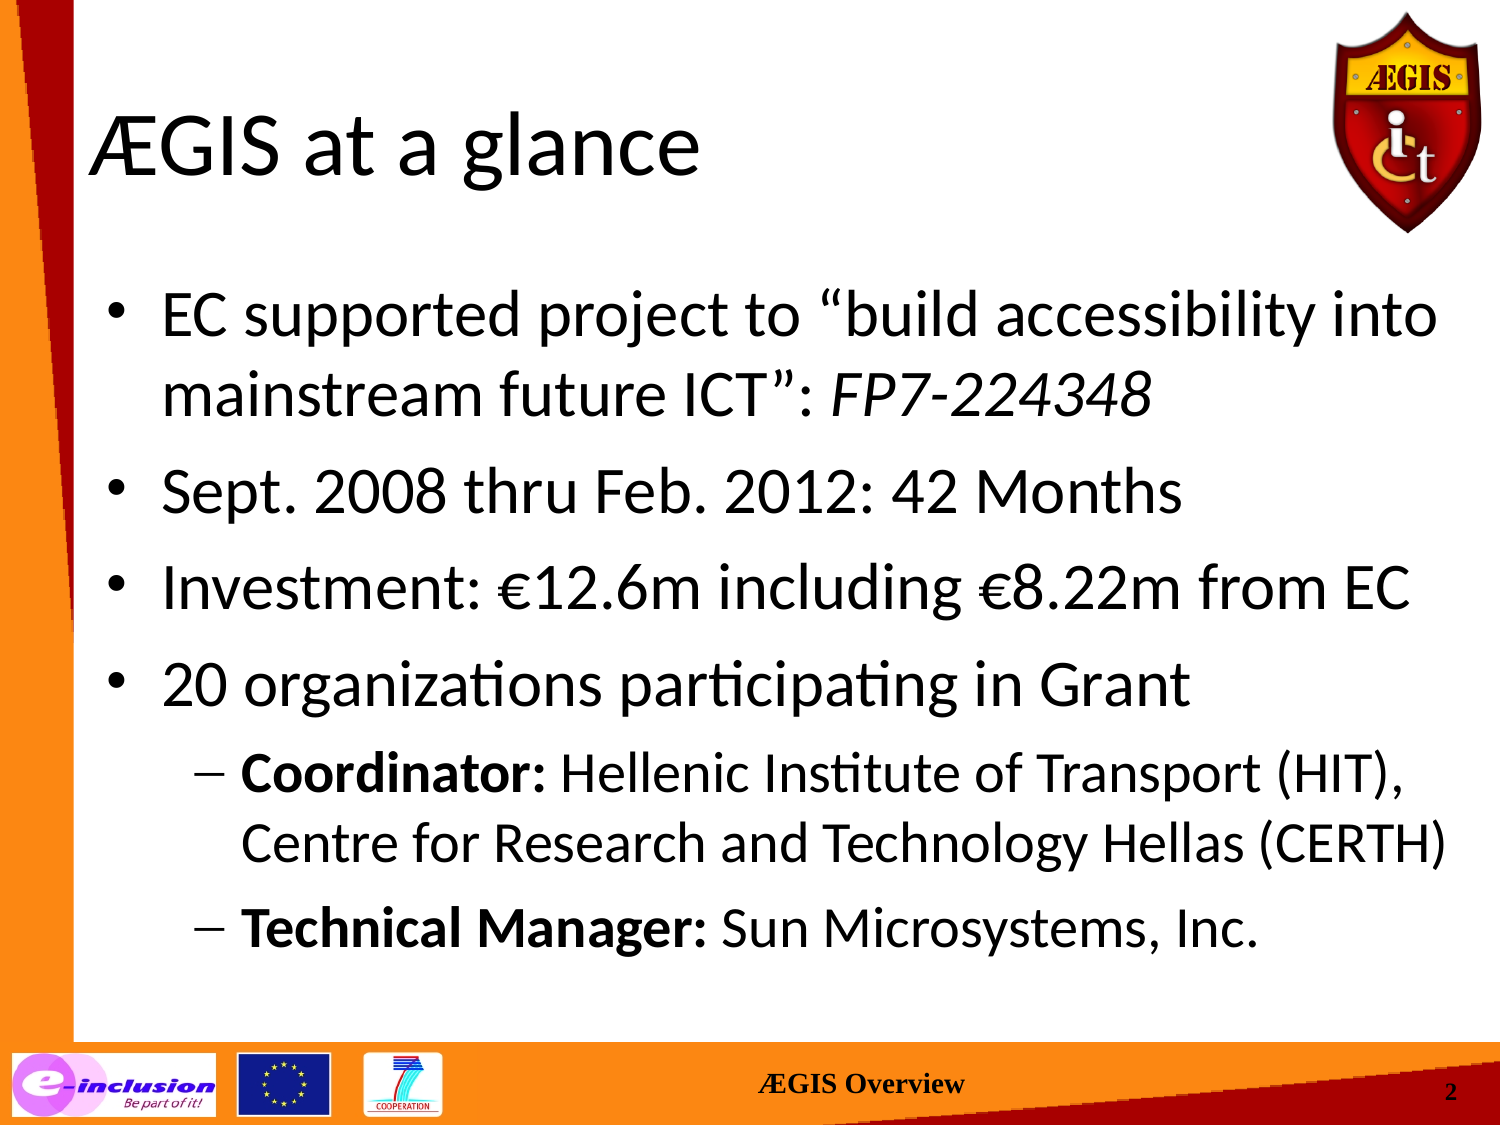

# ÆGIS at a glance
EC supported project to “build accessibility into mainstream future ICT”: FP7-224348
Sept. 2008 thru Feb. 2012: 42 Months
Investment: €12.6m including €8.22m from EC
20 organizations participating in Grant
Coordinator: Hellenic Institute of Transport (HIT), Centre for Research and Technology Hellas (CERTH)
Technical Manager: Sun Microsystems, Inc.
2